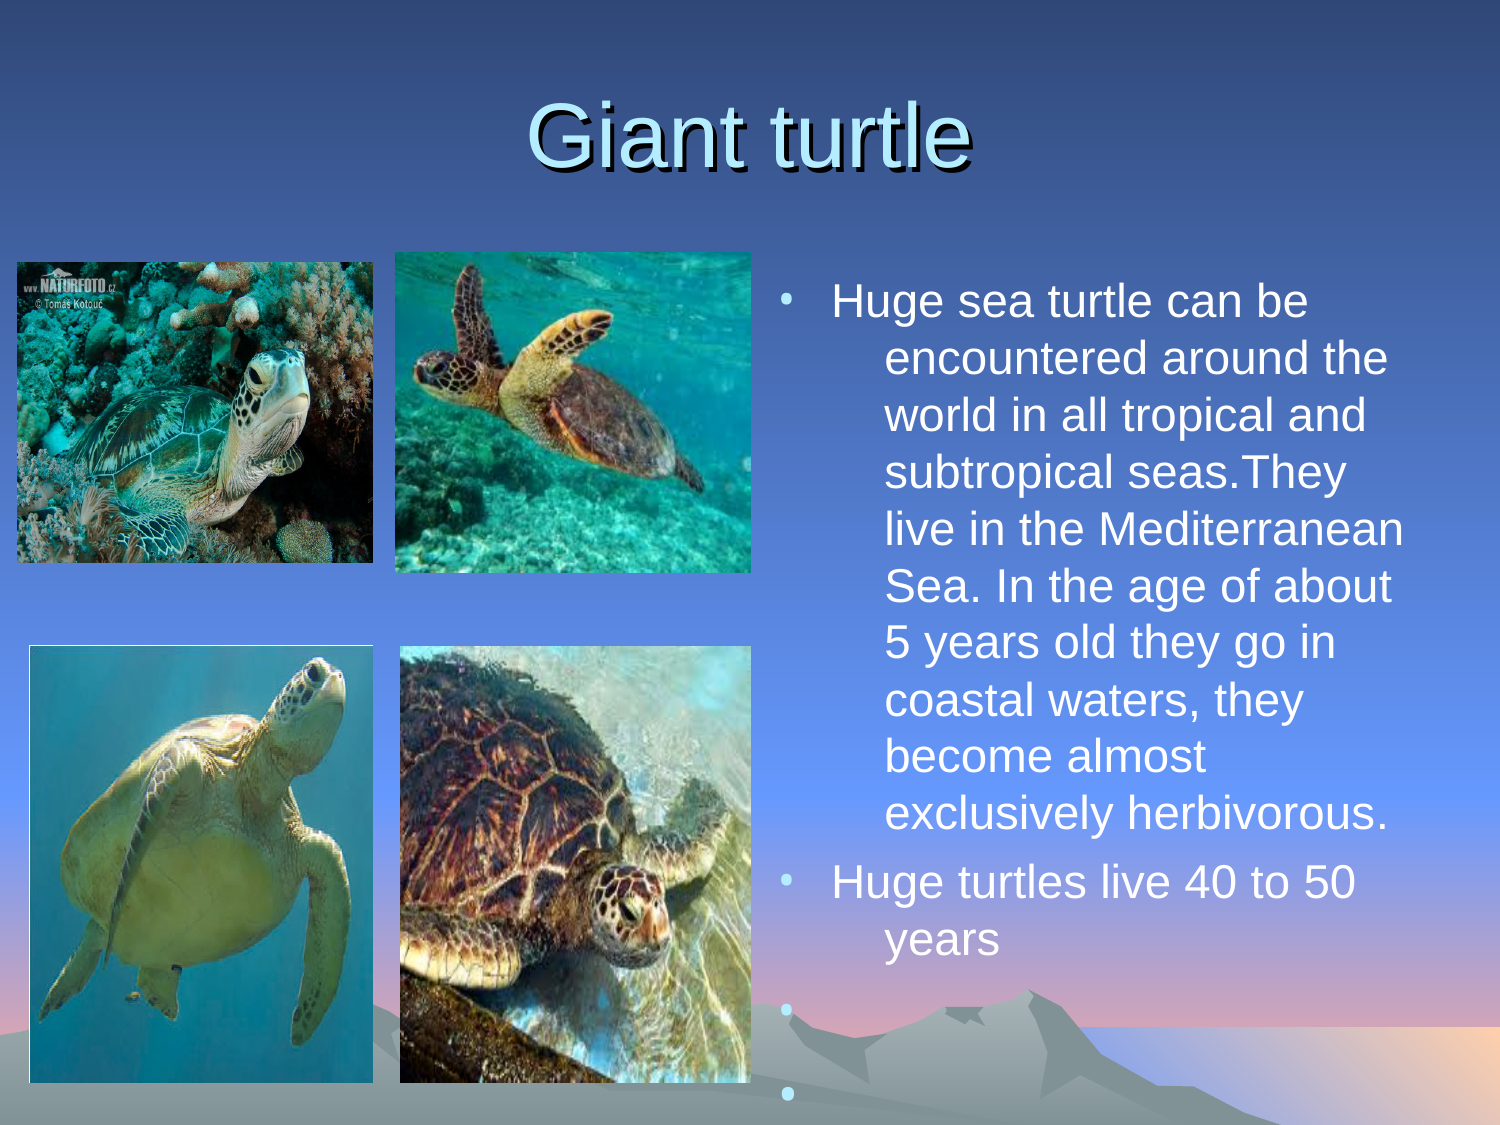

# Giant turtle
Huge sea turtle can be encountered around the world in all tropical and subtropical seas.They live in the Mediterranean Sea. In the age of about 5 years old they go in coastal waters, they become almost exclusively herbivorous.
Huge turtles live 40 to 50 years